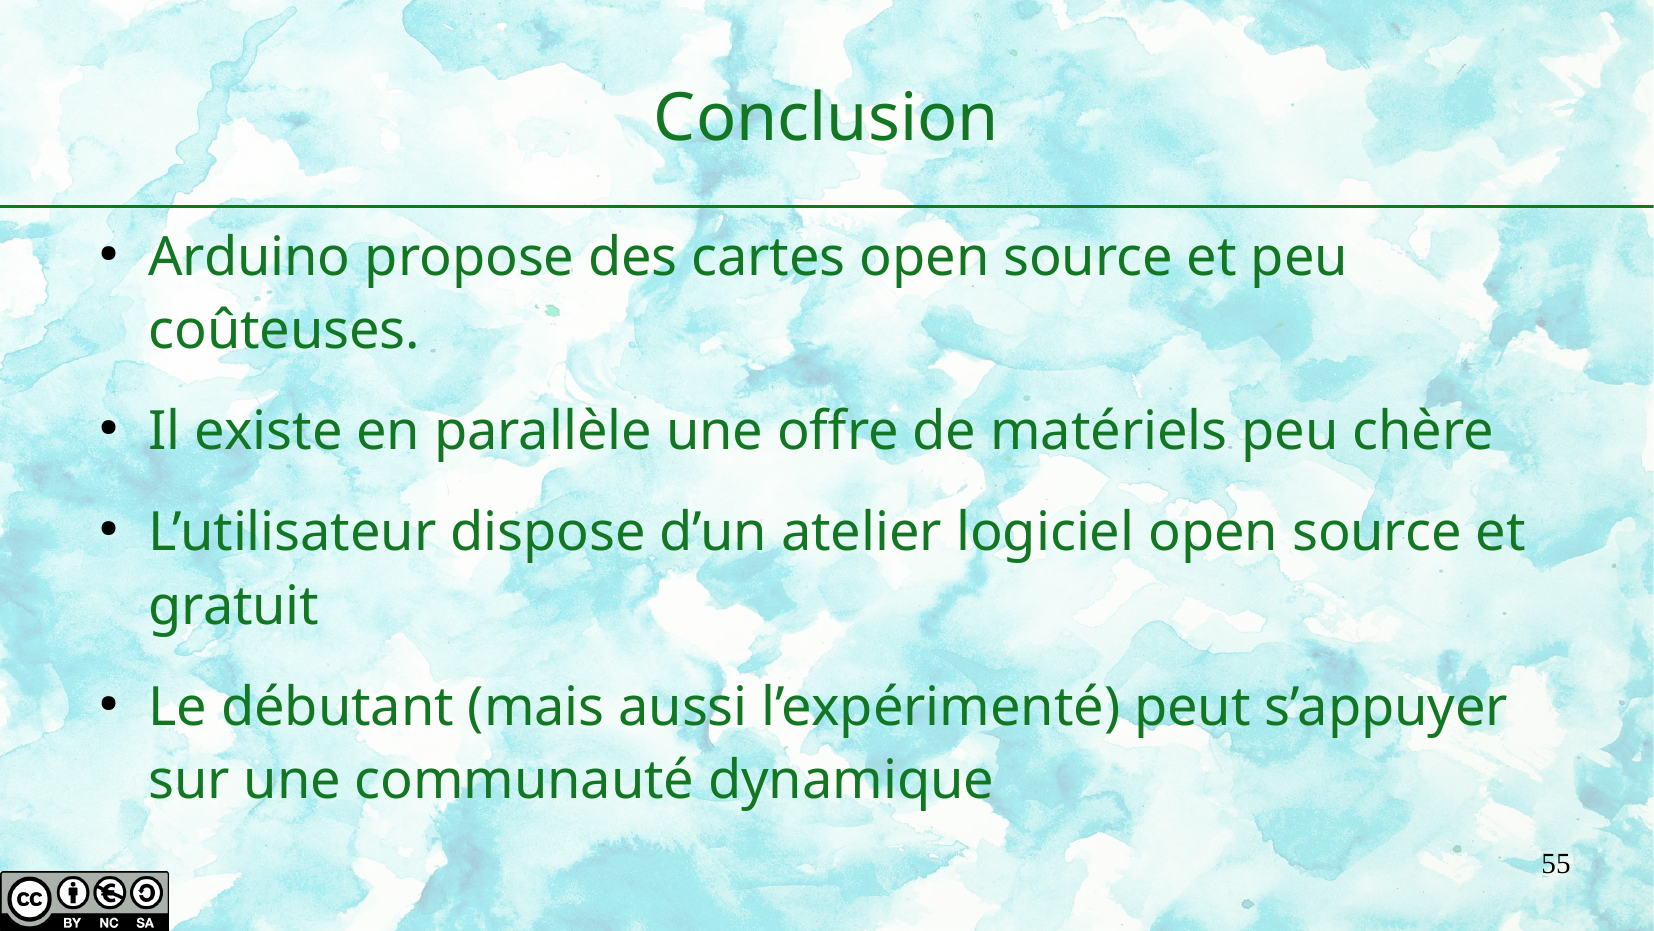

# Conclusion
Arduino propose des cartes open source et peu coûteuses.
Il existe en parallèle une offre de matériels peu chère
L’utilisateur dispose d’un atelier logiciel open source et gratuit
Le débutant (mais aussi l’expérimenté) peut s’appuyer sur une communauté dynamique
55